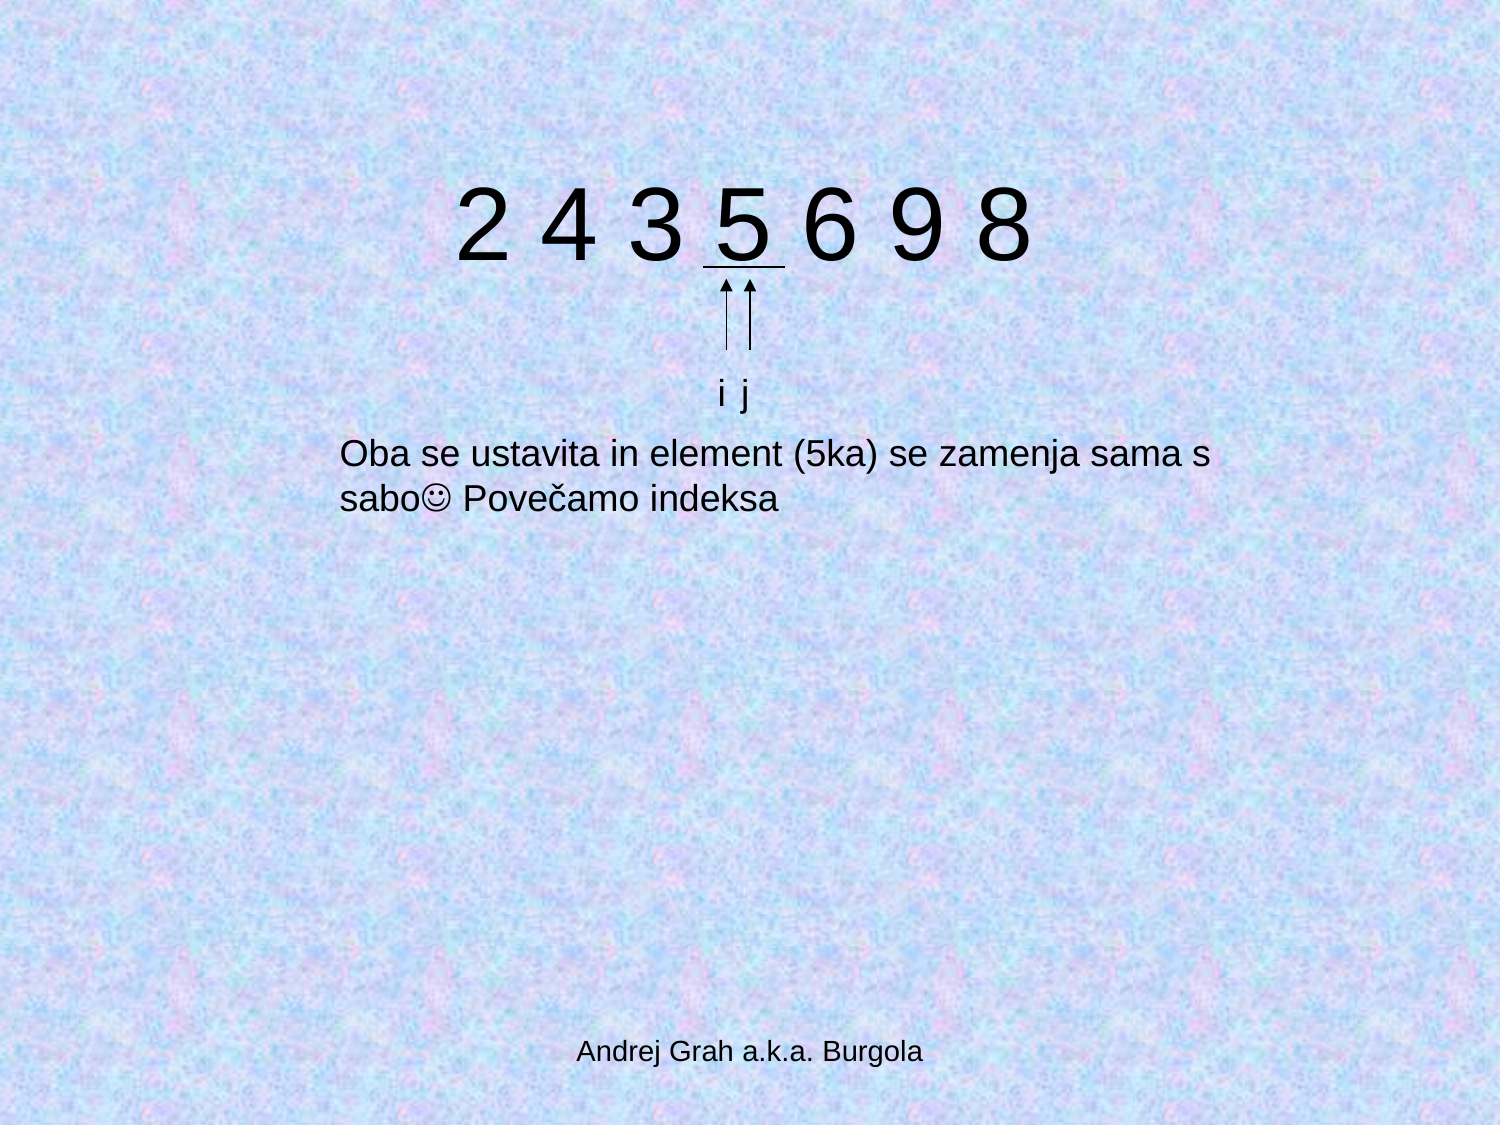

2 4 3 5 6 9 8
i
j
Oba se ustavita in element (5ka) se zamenja sama s sabo Povečamo indeksa
Andrej Grah a.k.a. Burgola